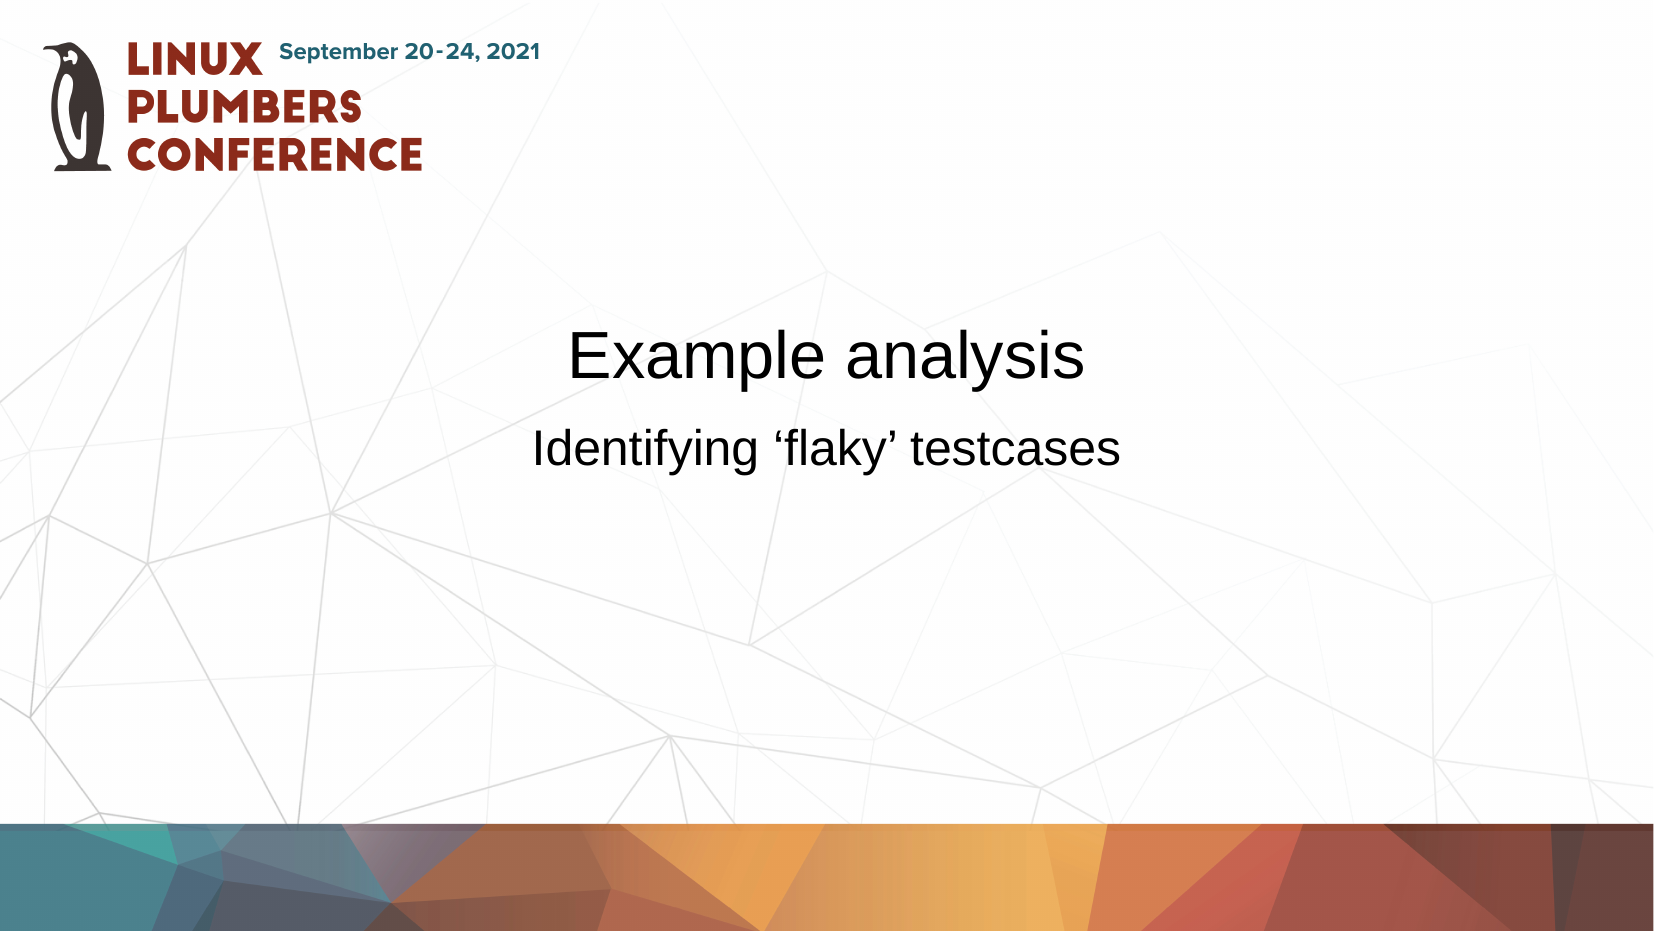

# Example analysis
Identifying ‘flaky’ testcases
21